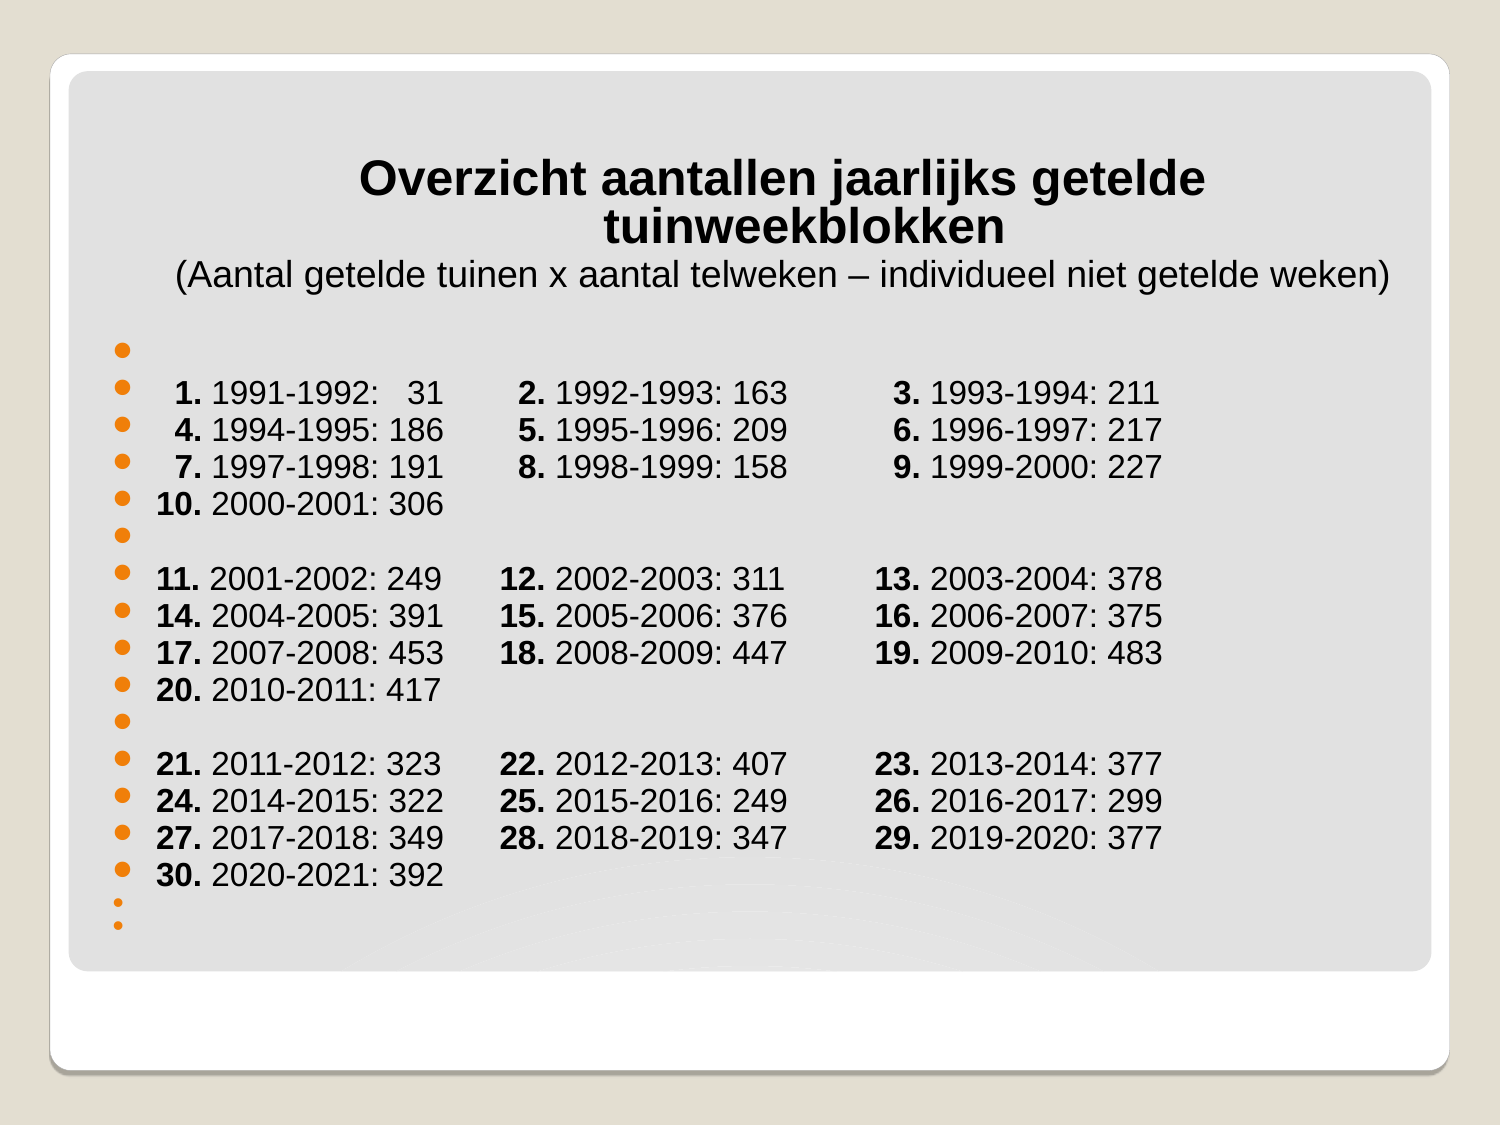

Overzicht aantallen jaarlijks getelde tuinweekblokken
(Aantal getelde tuinen x aantal telweken – individueel niet getelde weken)
 1. 1991-1992: 31	 2. 1992-1993: 163		 3. 1993-1994: 211
 4. 1994-1995: 186	 5. 1995-1996: 209		 6. 1996-1997: 217
 7. 1997-1998: 191	 8. 1998-1999: 158		 9. 1999-2000: 227
10. 2000-2001: 306
11. 2001-2002: 249	12. 2002-2003: 311		13. 2003-2004: 378
14. 2004-2005: 391	15. 2005-2006: 376		16. 2006-2007: 375
17. 2007-2008: 453	18. 2008-2009: 447		19. 2009-2010: 483
20. 2010-2011: 417
21. 2011-2012: 323	22. 2012-2013: 407		23. 2013-2014: 377
24. 2014-2015: 322	25. 2015-2016: 249		26. 2016-2017: 299
27. 2017-2018: 349	28. 2018-2019: 347		29. 2019-2020: 377
30. 2020-2021: 392
#